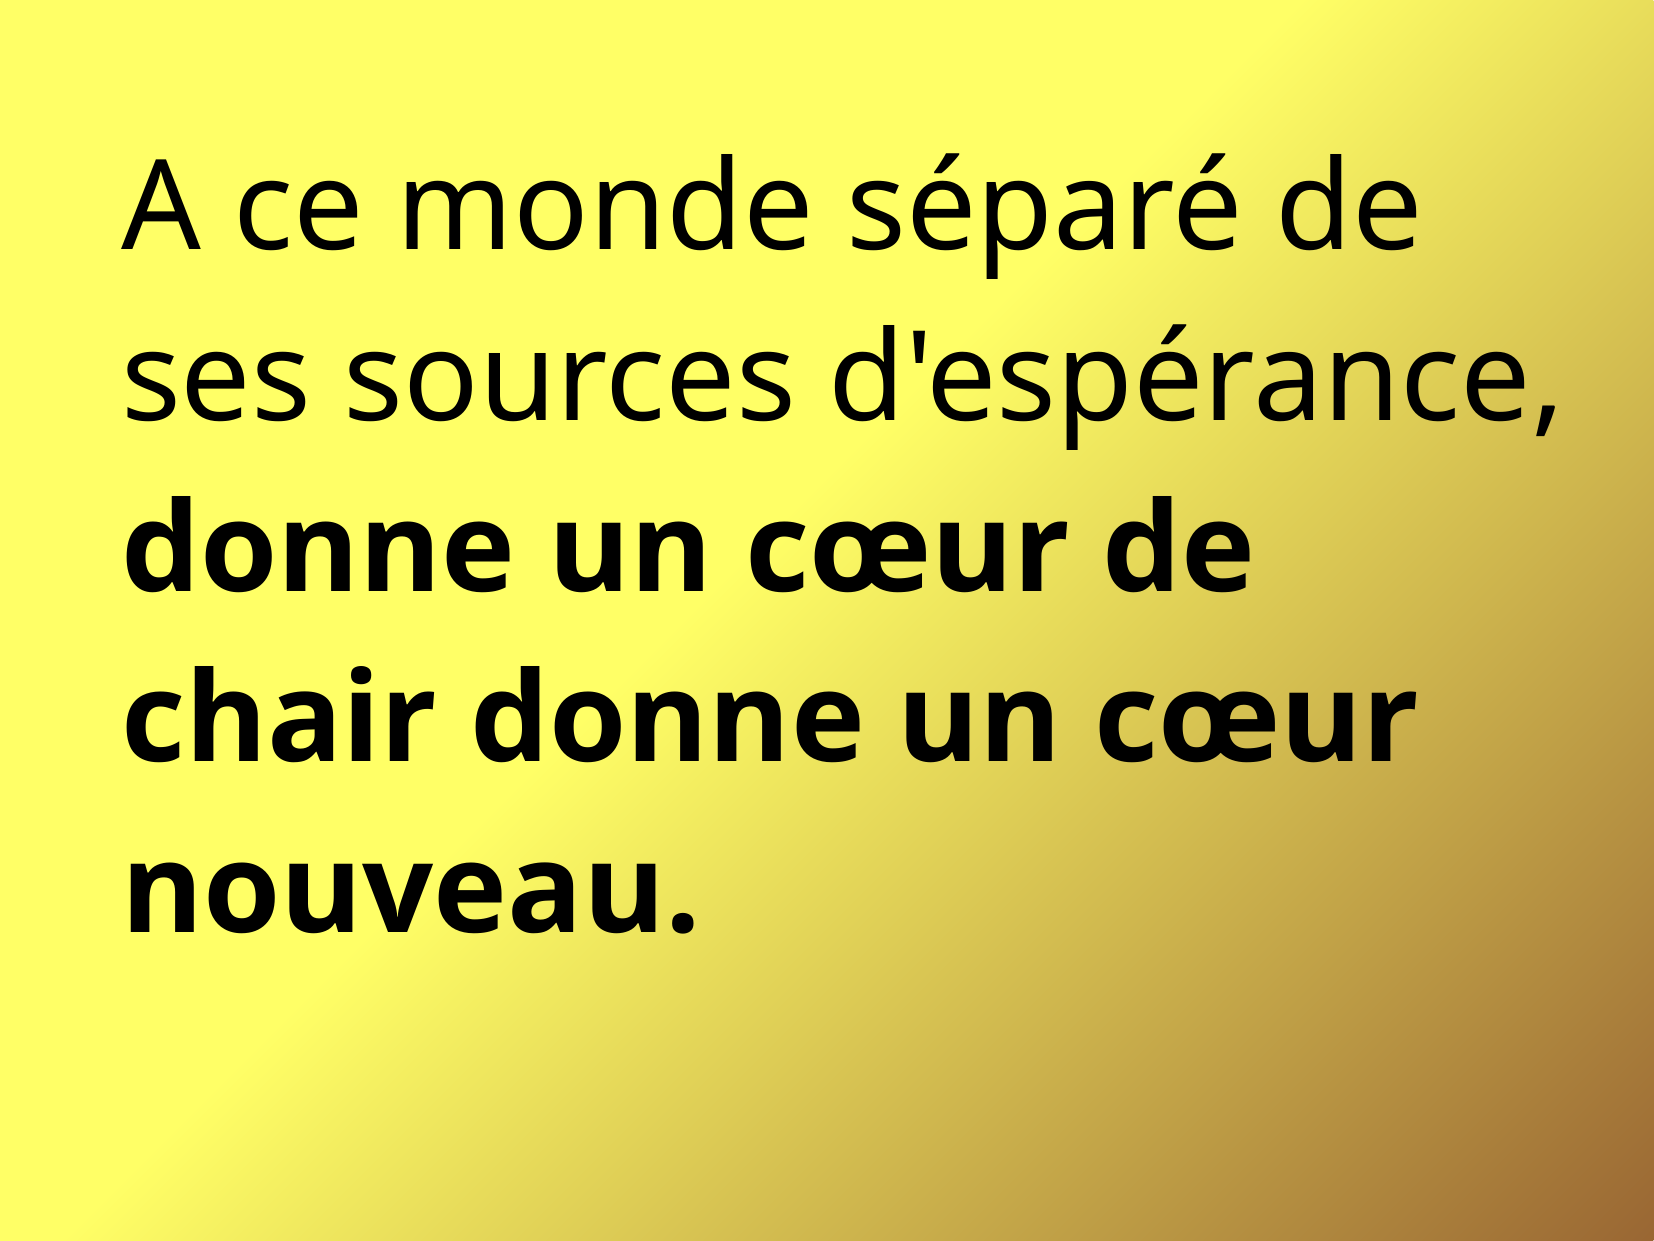

A ce monde séparé de ses sources d'espérance,
donne un cœur de chair donne un cœur nouveau.